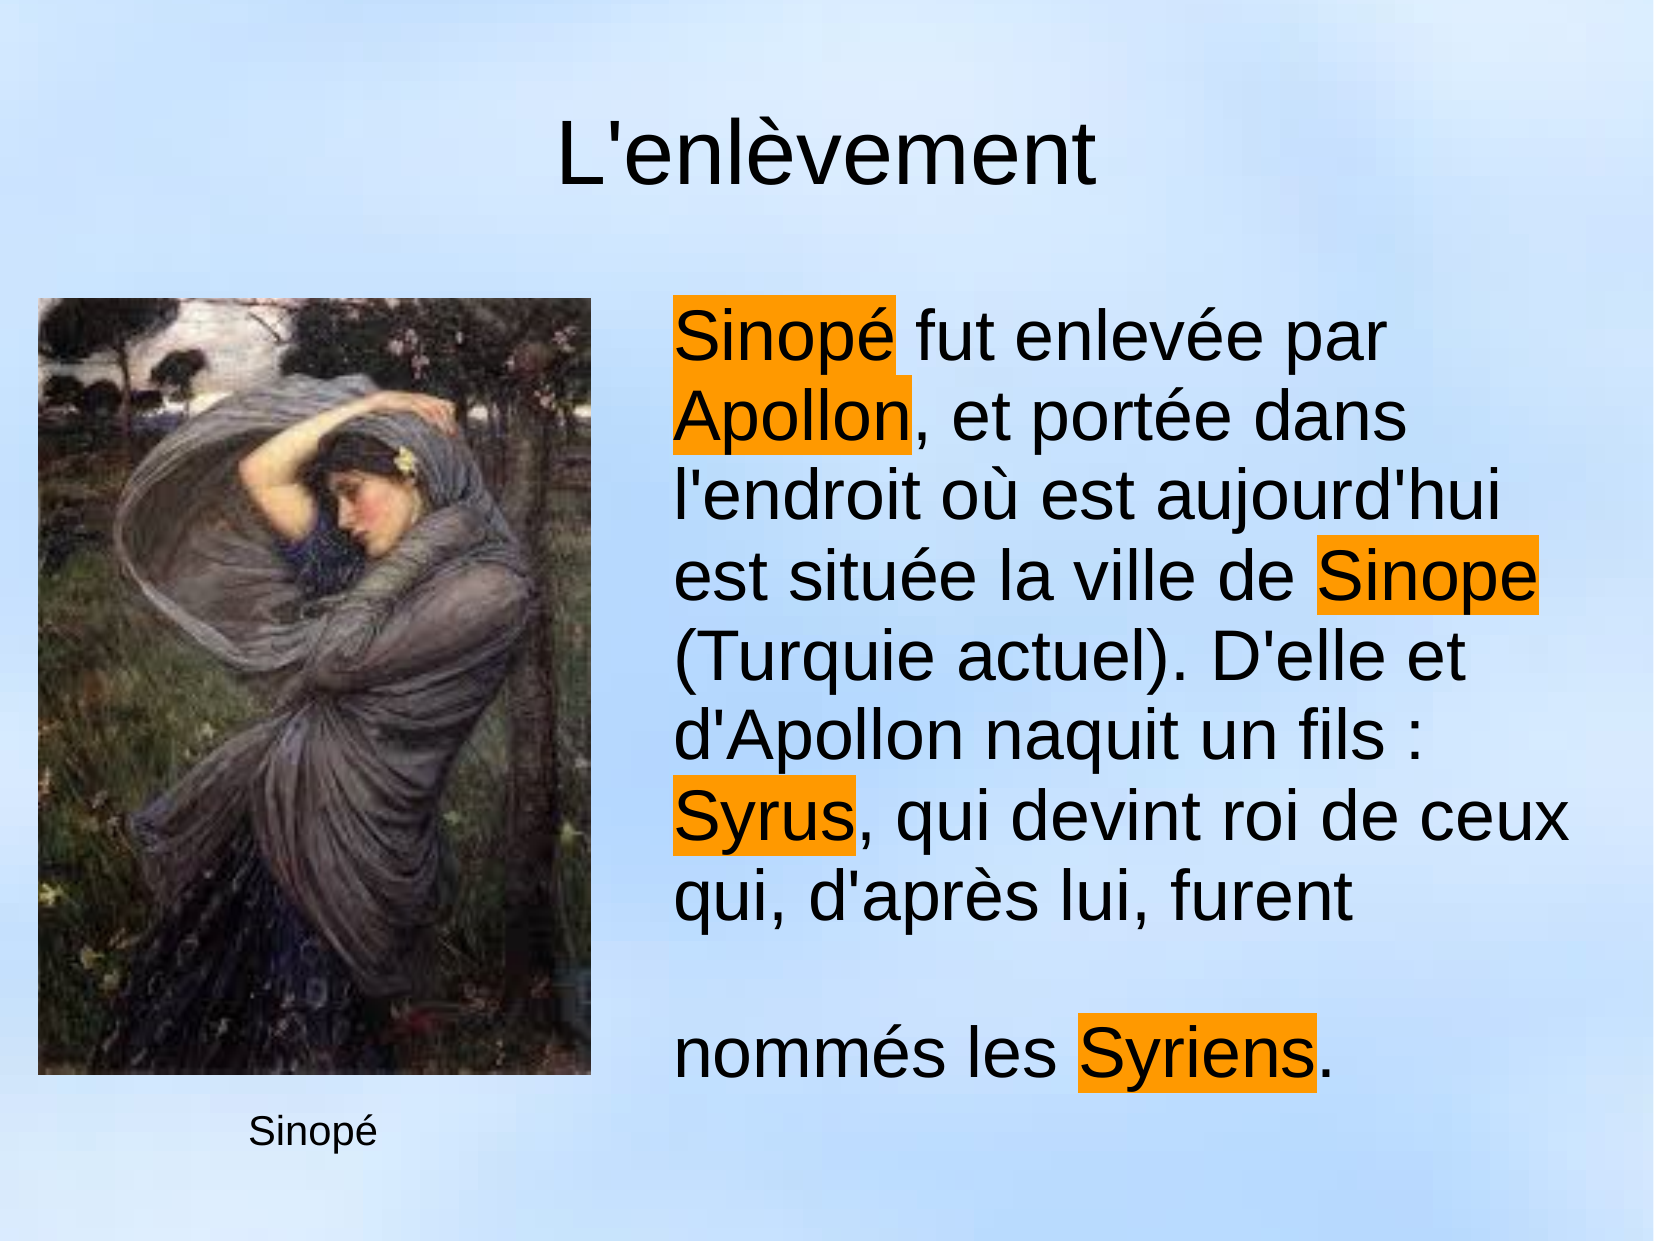

# L'enlèvement
Sinopé fut enlevée par Apollon, et portée dans l'endroit où est aujourd'hui est située la ville de Sinope (Turquie actuel). D'elle et d'Apollon naquit un fils : Syrus, qui devint roi de ceux qui, d'après lui, furent nommés les Syriens.
Sinopé